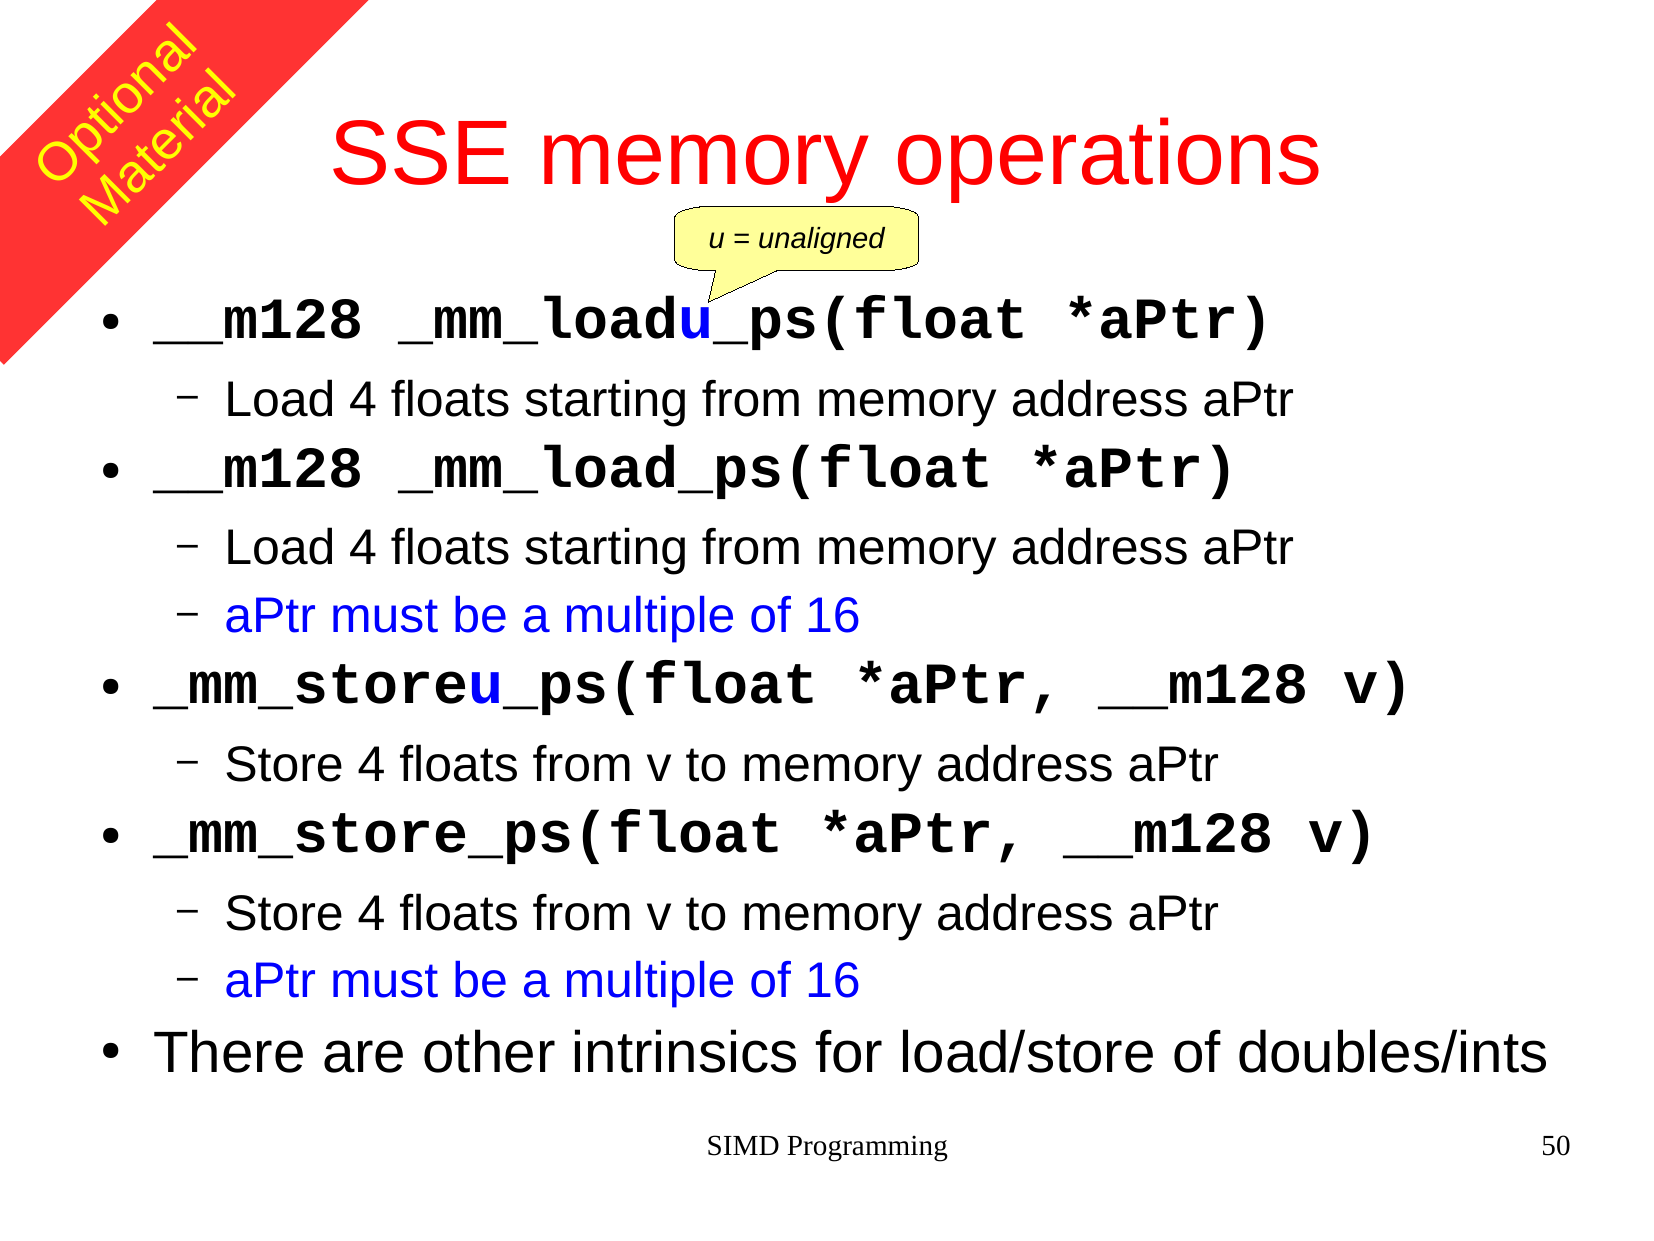

# SSE memory operations
Optional
Material
u = unaligned
__m128 _mm_loadu_ps(float *aPtr)
Load 4 floats starting from memory address aPtr
__m128 _mm_load_ps(float *aPtr)
Load 4 floats starting from memory address aPtr
aPtr must be a multiple of 16
_mm_storeu_ps(float *aPtr, __m128 v)
Store 4 floats from v to memory address aPtr
_mm_store_ps(float *aPtr, __m128 v)
Store 4 floats from v to memory address aPtr
aPtr must be a multiple of 16
There are other intrinsics for load/store of doubles/ints
SIMD Programming
50